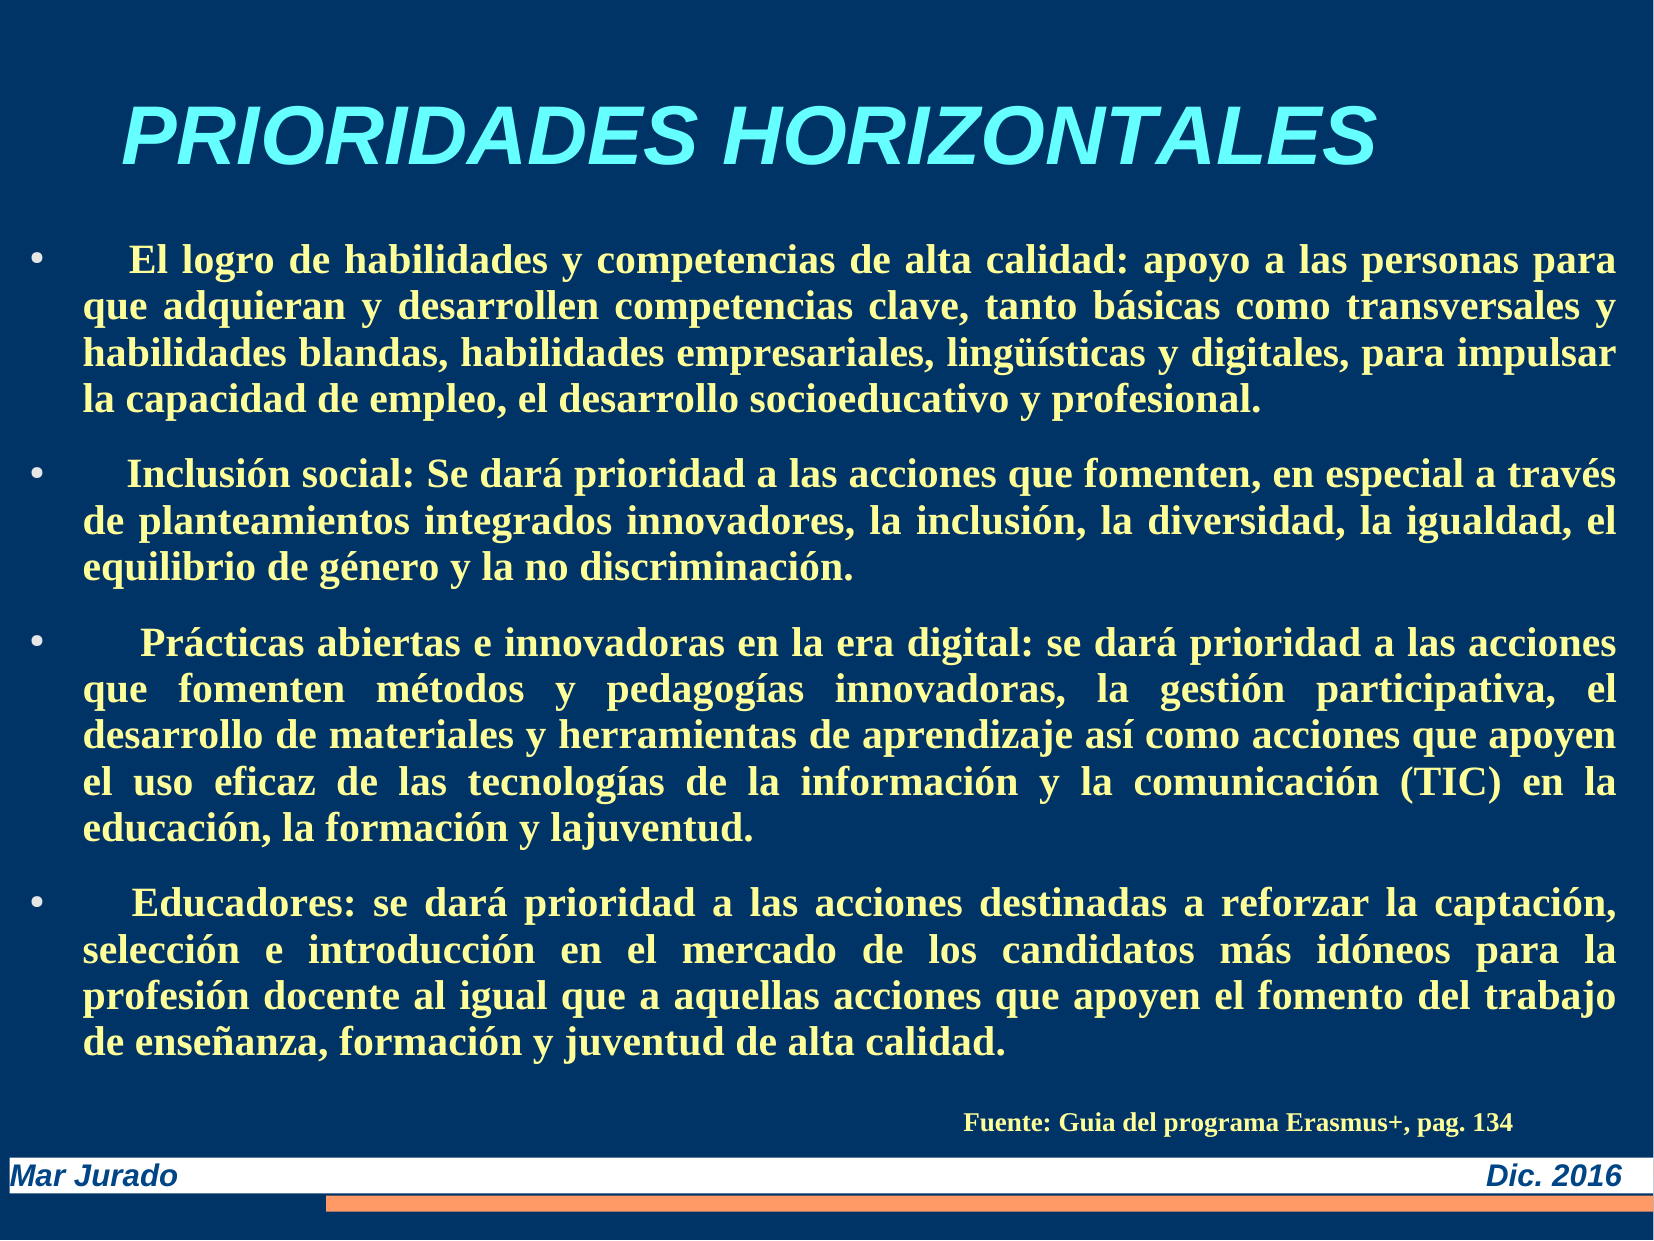

# PRIORIDADES HORIZONTALES
 El logro de habilidades y competencias de alta calidad: apoyo a las personas para que adquieran y desarrollen competencias clave, tanto básicas como transversales y habilidades blandas, habilidades empresariales, lingüísticas y digitales, para impulsar la capacidad de empleo, el desarrollo socioeducativo y profesional.
 Inclusión social: Se dará prioridad a las acciones que fomenten, en especial a través de planteamientos integrados innovadores, la inclusión, la diversidad, la igualdad, el equilibrio de género y la no discriminación.
  Prácticas abiertas e innovadoras en la era digital: se dará prioridad a las acciones que fomenten métodos y pedagogías innovadoras, la gestión participativa, el desarrollo de materiales y herramientas de aprendizaje así como acciones que apoyen el uso eficaz de las tecnologías de la información y la comunicación (TIC) en la educación, la formación y lajuventud.
 Educadores: se dará prioridad a las acciones destinadas a reforzar la captación, selección e introducción en el mercado de los candidatos más idóneos para la profesión docente al igual que a aquellas acciones que apoyen el fomento del trabajo de enseñanza, formación y juventud de alta calidad.
 Fuente: Guia del programa Erasmus+, pag. 134
Mar Jurado																		Dic. 2016